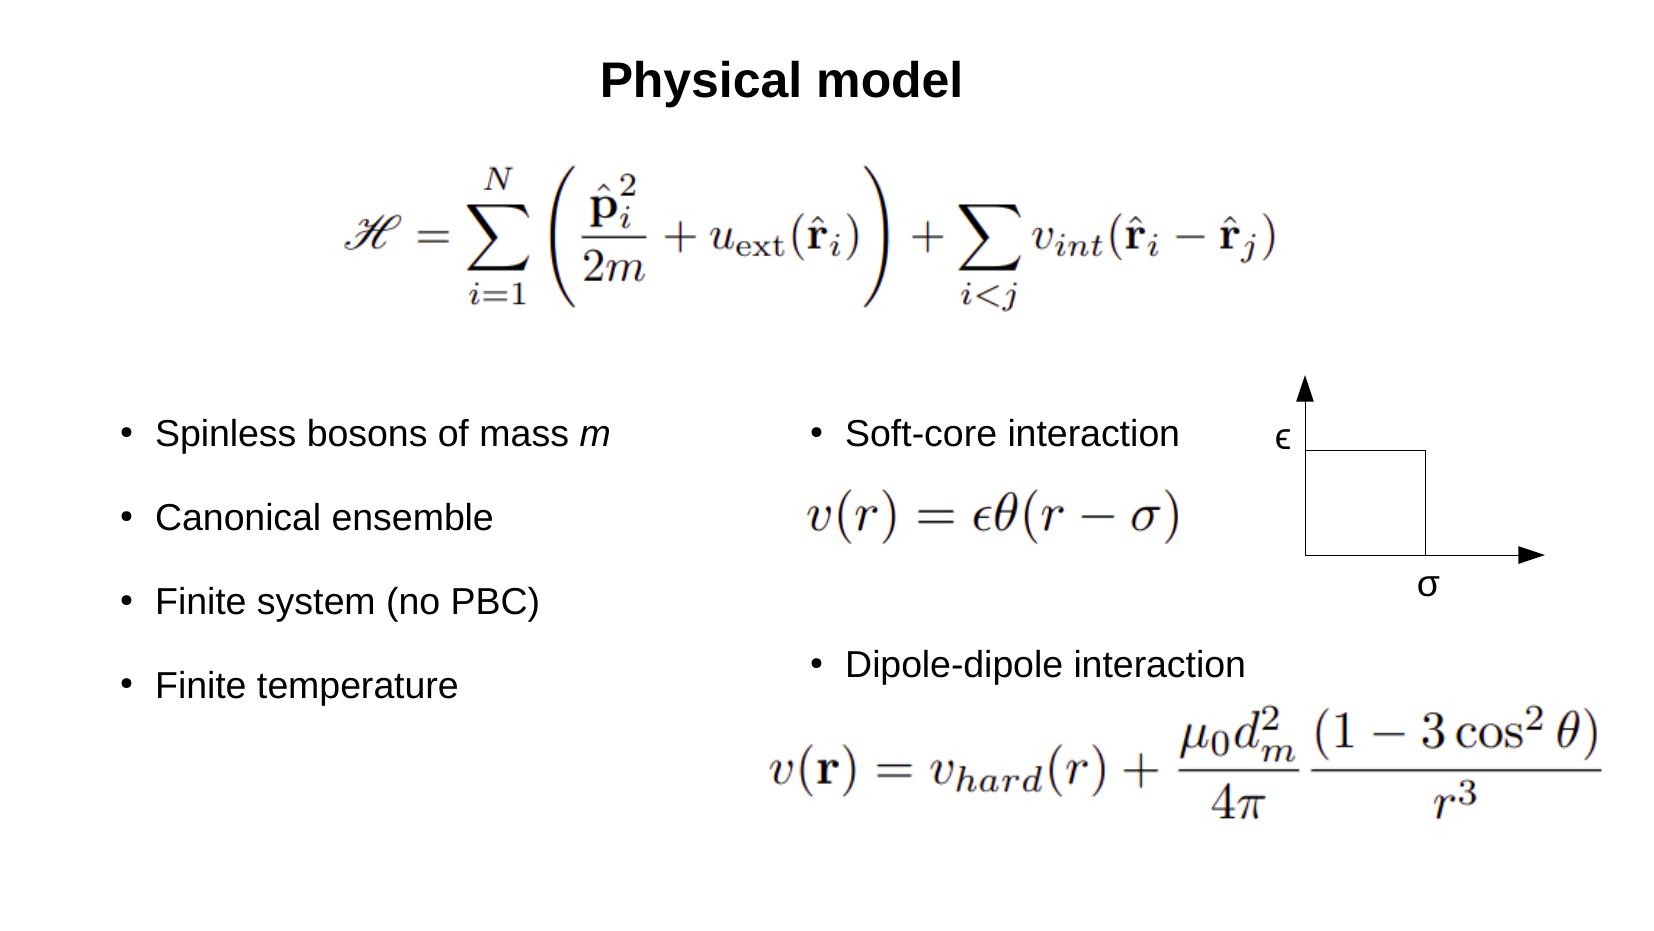

Physical model
ϵ
Soft-core interaction
σ
Spinless bosons of mass m
Canonical ensemble
Finite system (no PBC)
Finite temperature
Dipole-dipole interaction